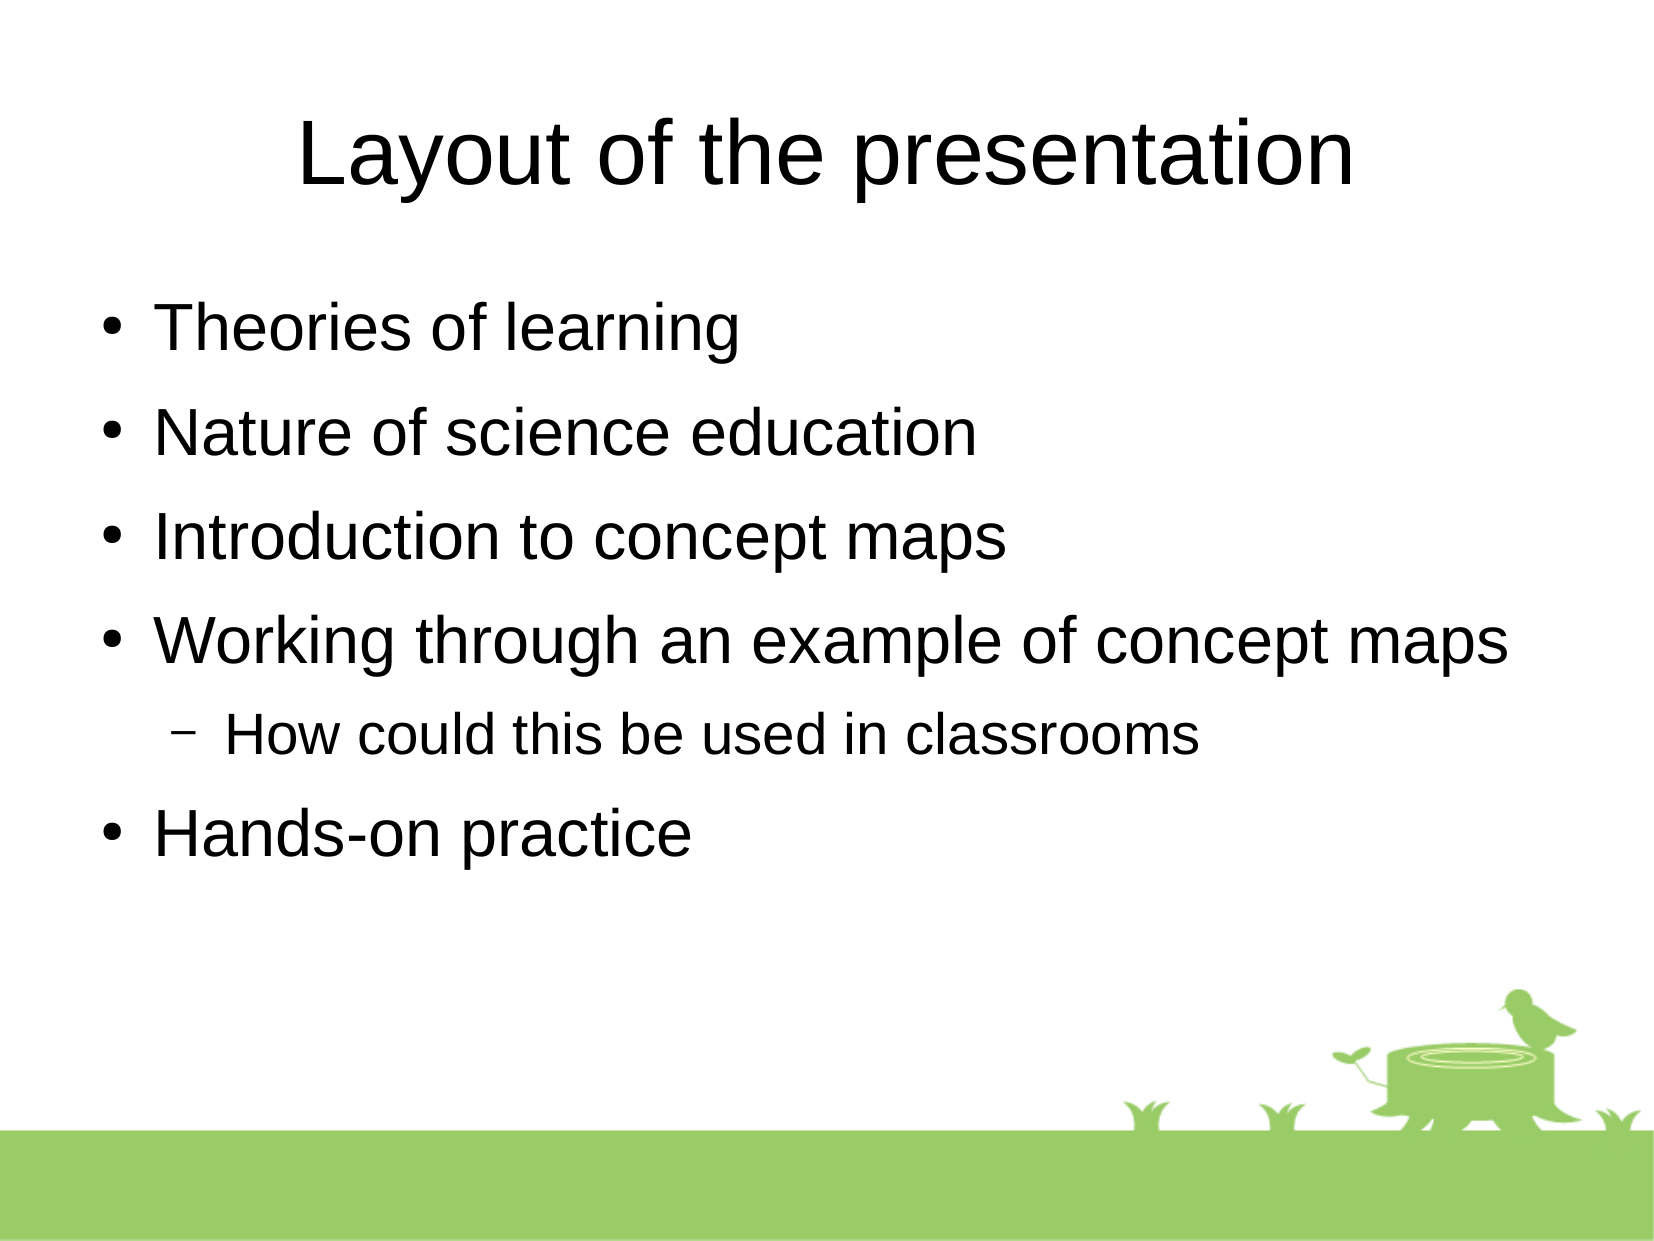

# Layout of the presentation
Theories of learning
Nature of science education
Introduction to concept maps
Working through an example of concept maps
How could this be used in classrooms
Hands-on practice